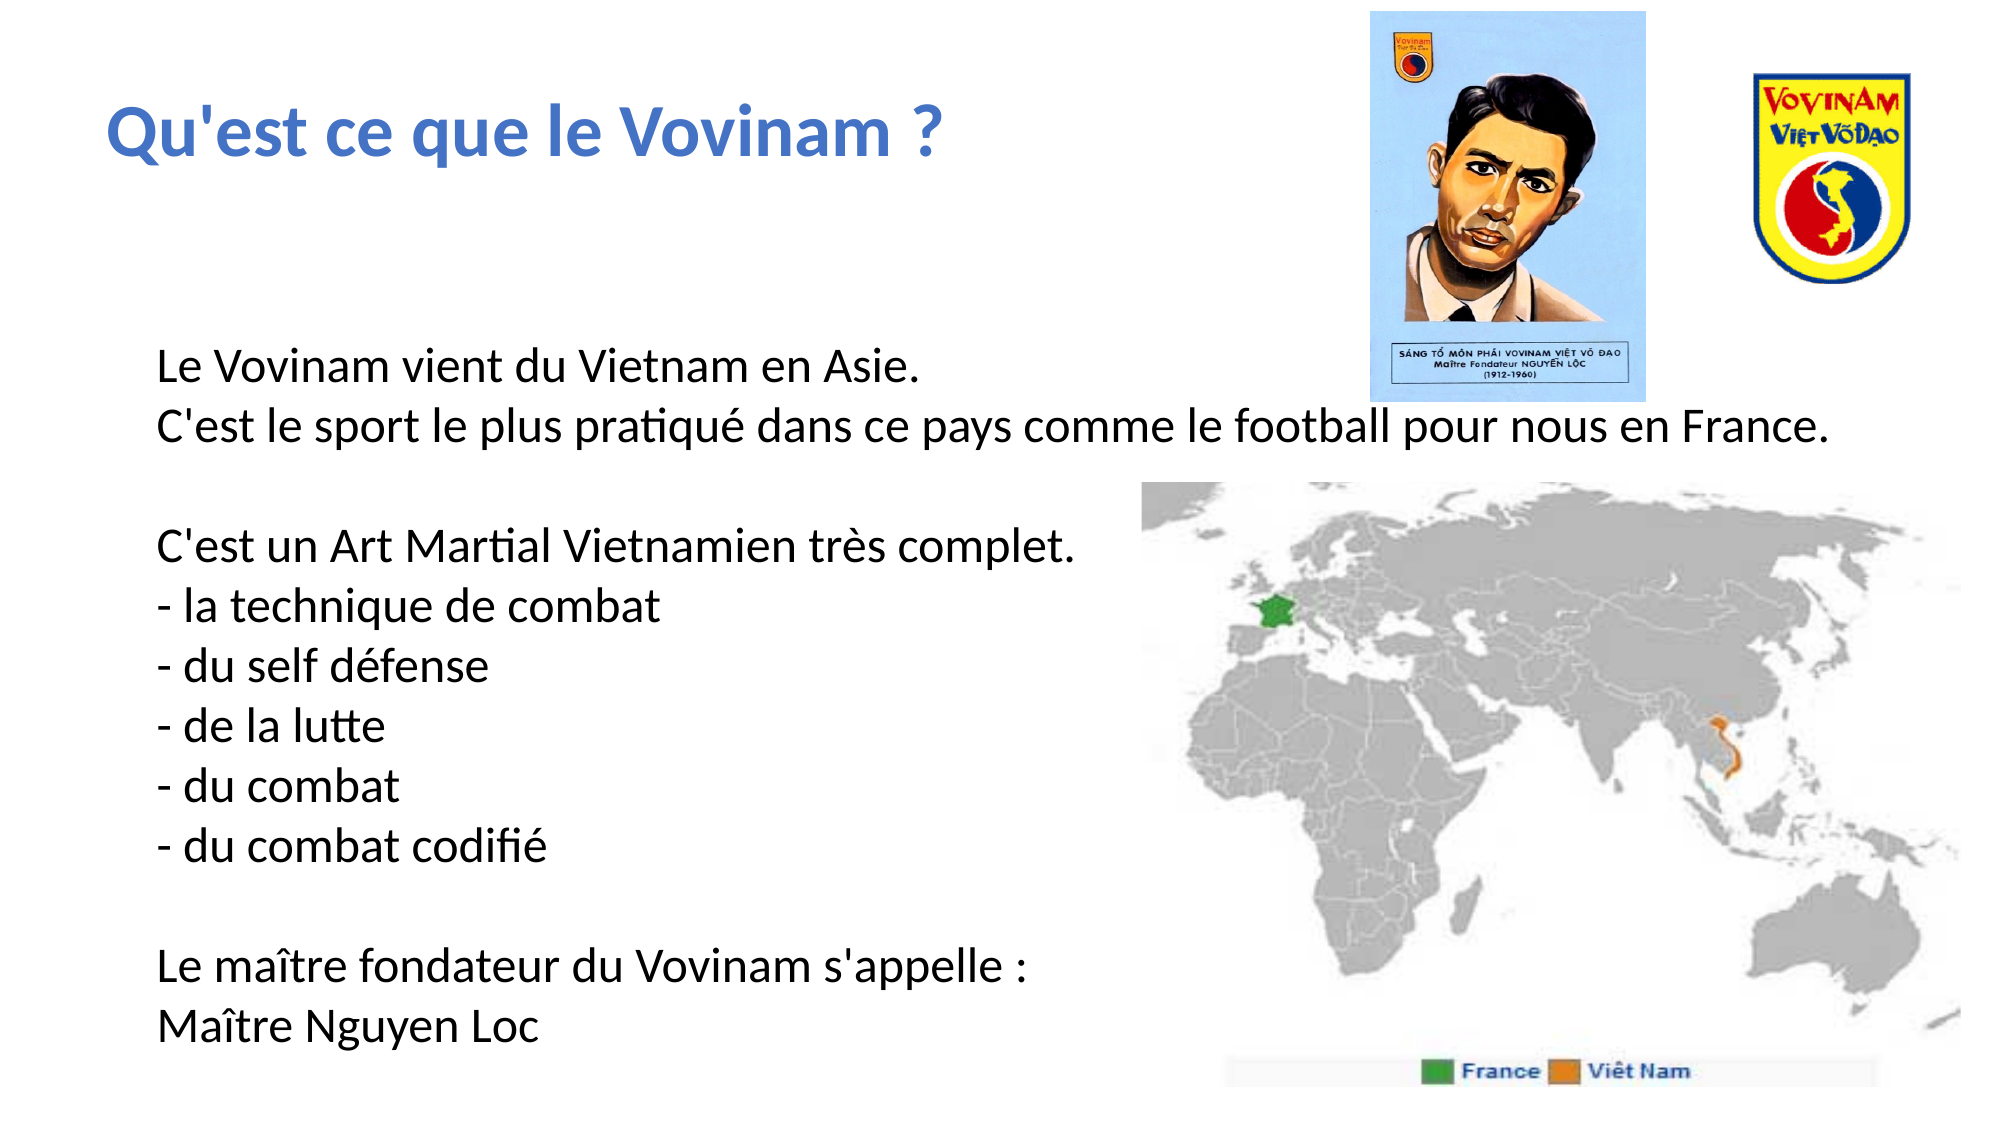

# Qu'est ce que le Vovinam ?
Le Vovinam vient du Vietnam en Asie.
C'est le sport le plus pratiqué dans ce pays comme le football pour nous en France.
C'est un Art Martial Vietnamien très complet.
- la technique de combat
- du self défense
- de la lutte
- du combat
- du combat codifié
Le maître fondateur du Vovinam s'appelle :
Maître Nguyen Loc